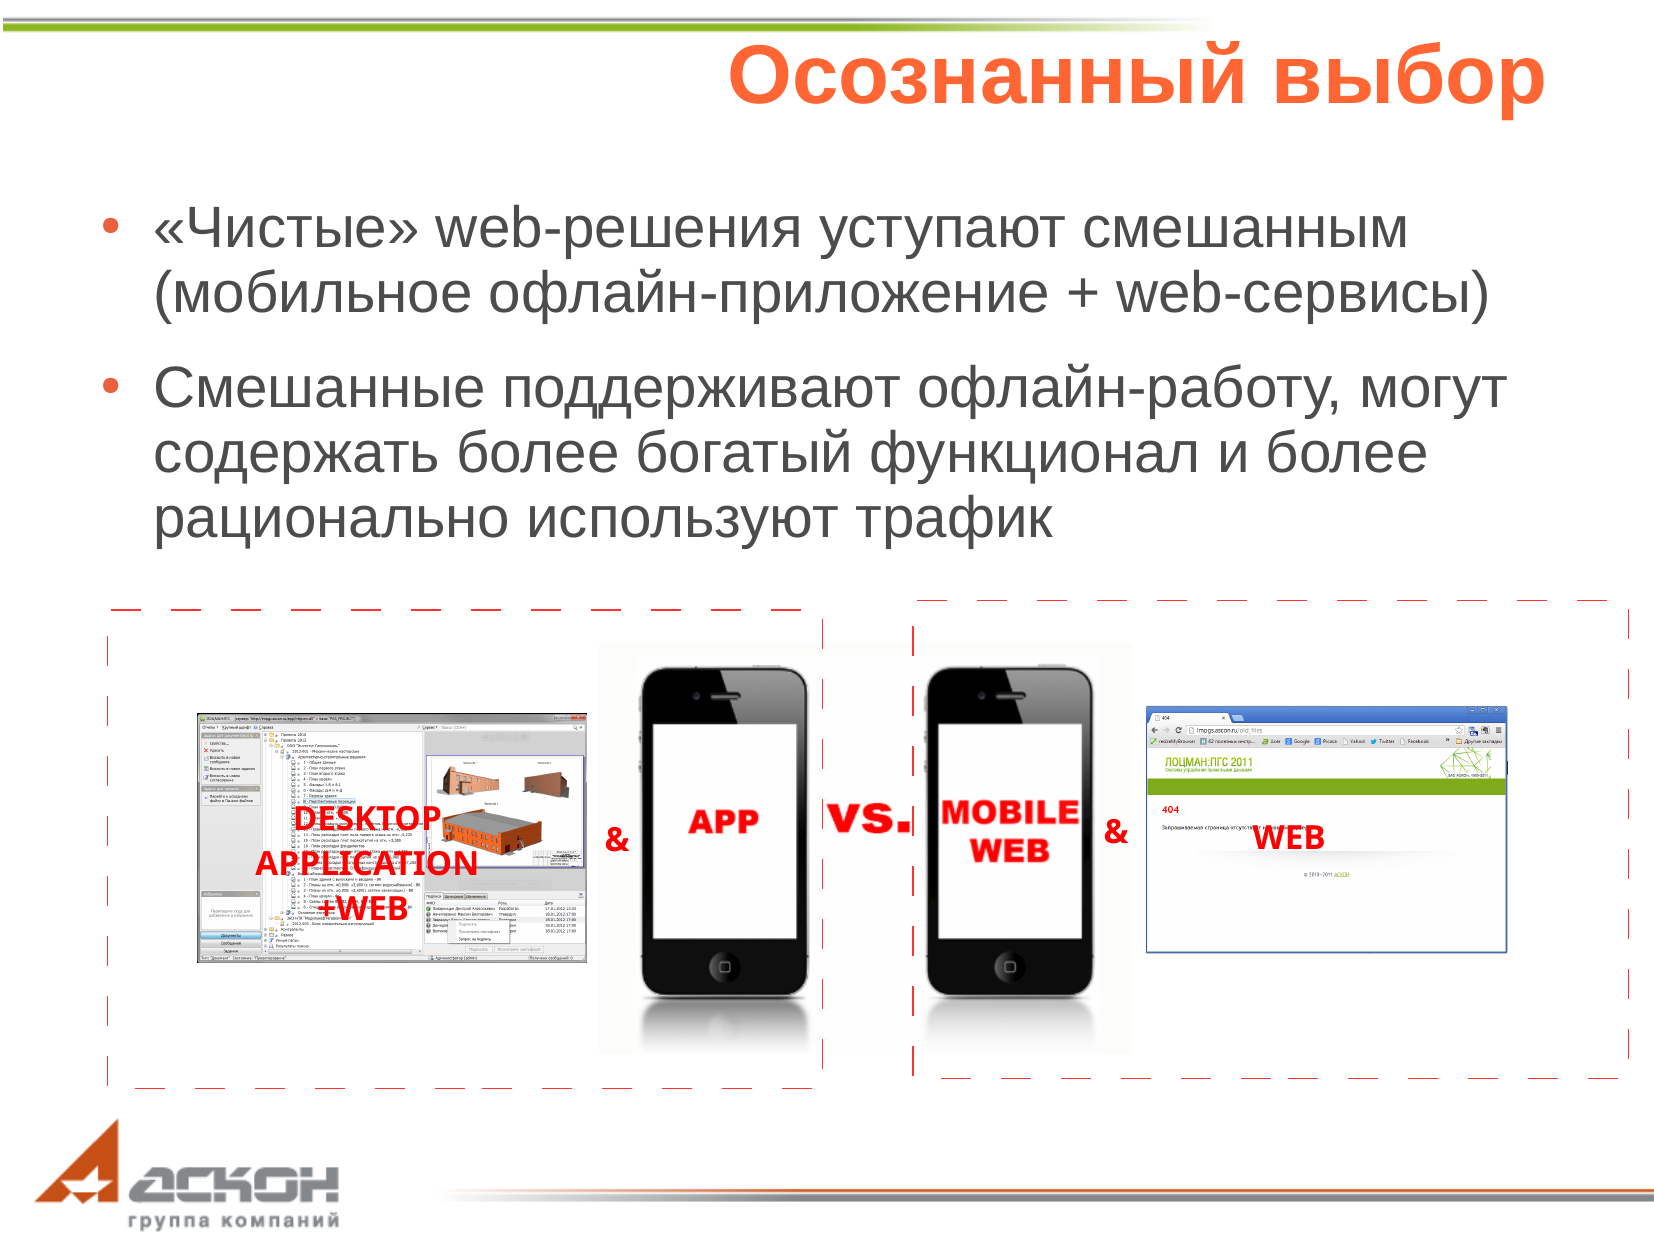

# Осознанный выбор
«Чистые» web-решения уступают смешанным (мобильное офлайн-приложение + web-сервисы)
Смешанные поддерживают офлайн-работу, могут содержать более богатый функционал и более рационально используют трафик
&
DESKTOP APPLICATION
+WEB
WEB
&